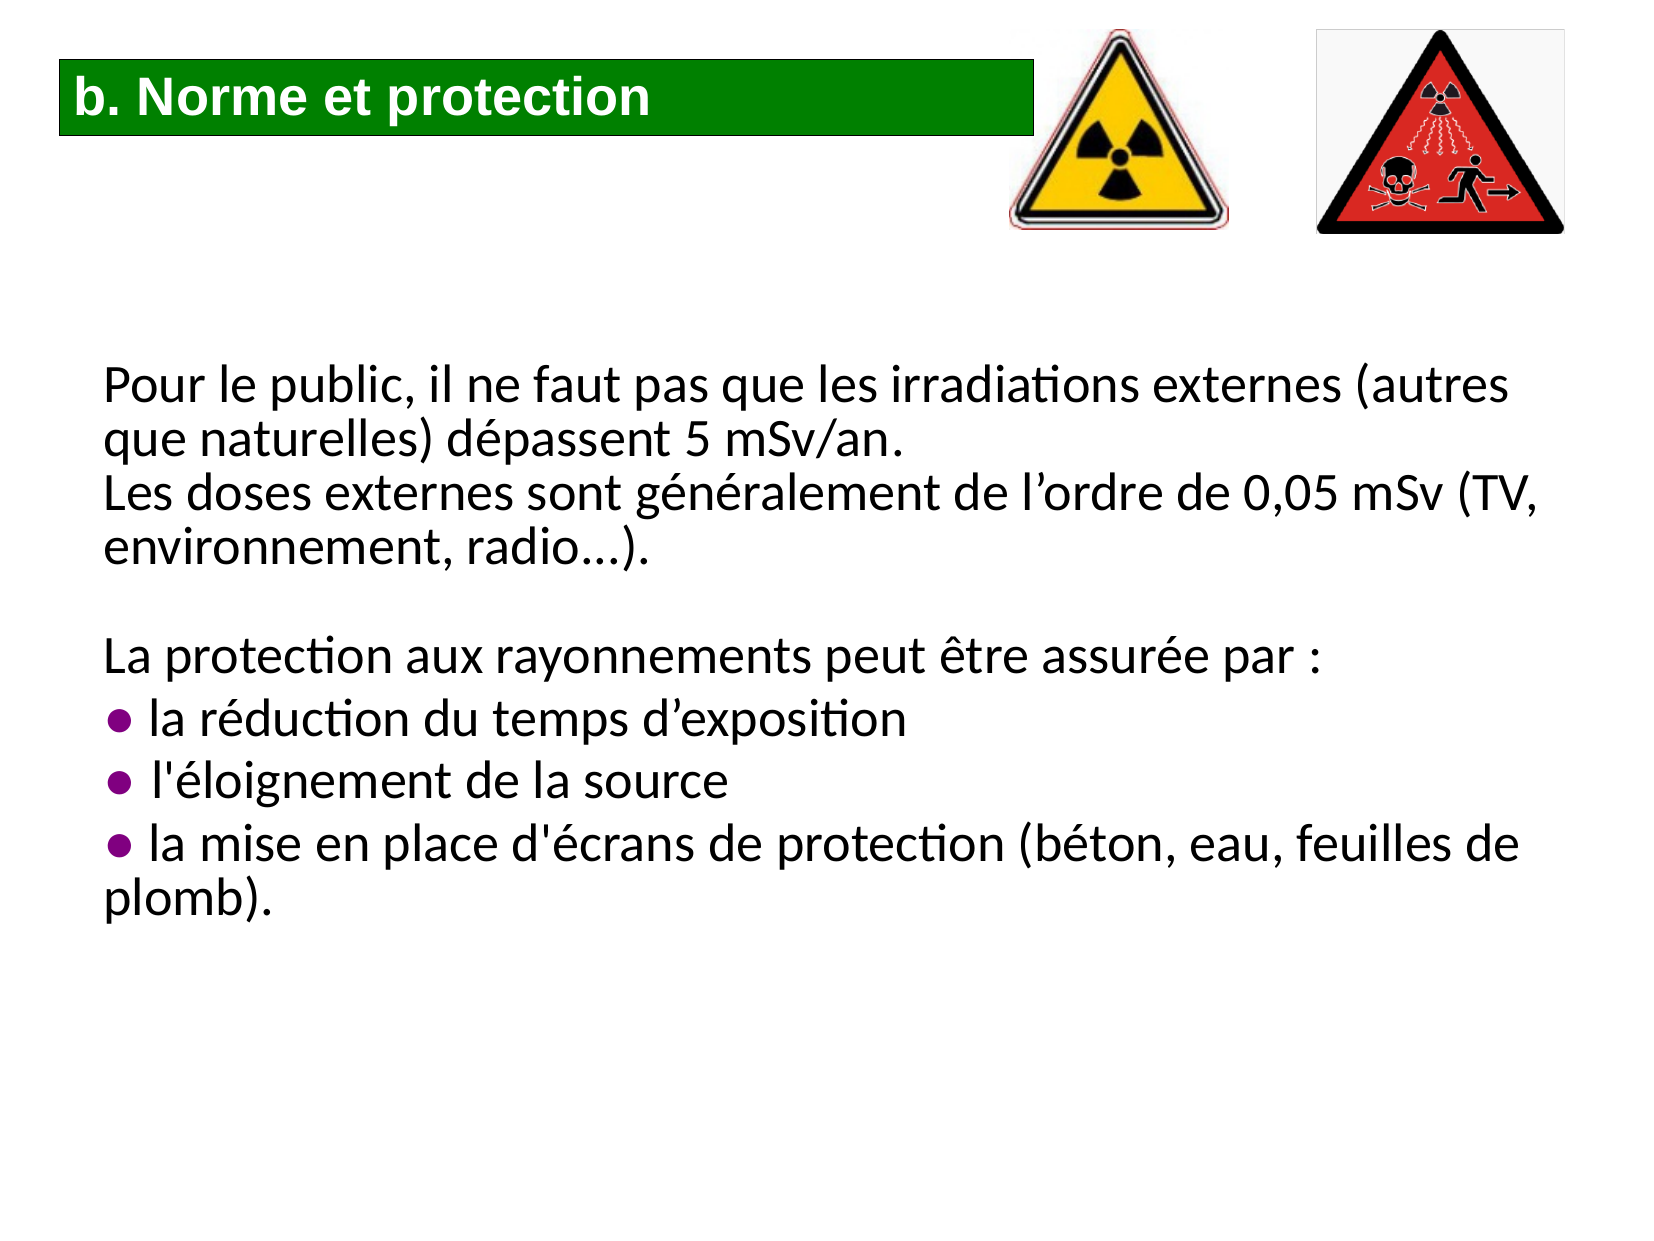

b. Norme et protection
Pour le public, il ne faut pas que les irradiations externes (autres que naturelles) dépassent 5 mSv/an.
Les doses externes sont généralement de l’ordre de 0,05 mSv (TV, environnement, radio...).
La protection aux rayonnements peut être assurée par :
● la réduction du temps d’exposition
● l'éloignement de la source
● la mise en place d'écrans de protection (béton, eau, feuilles de plomb).